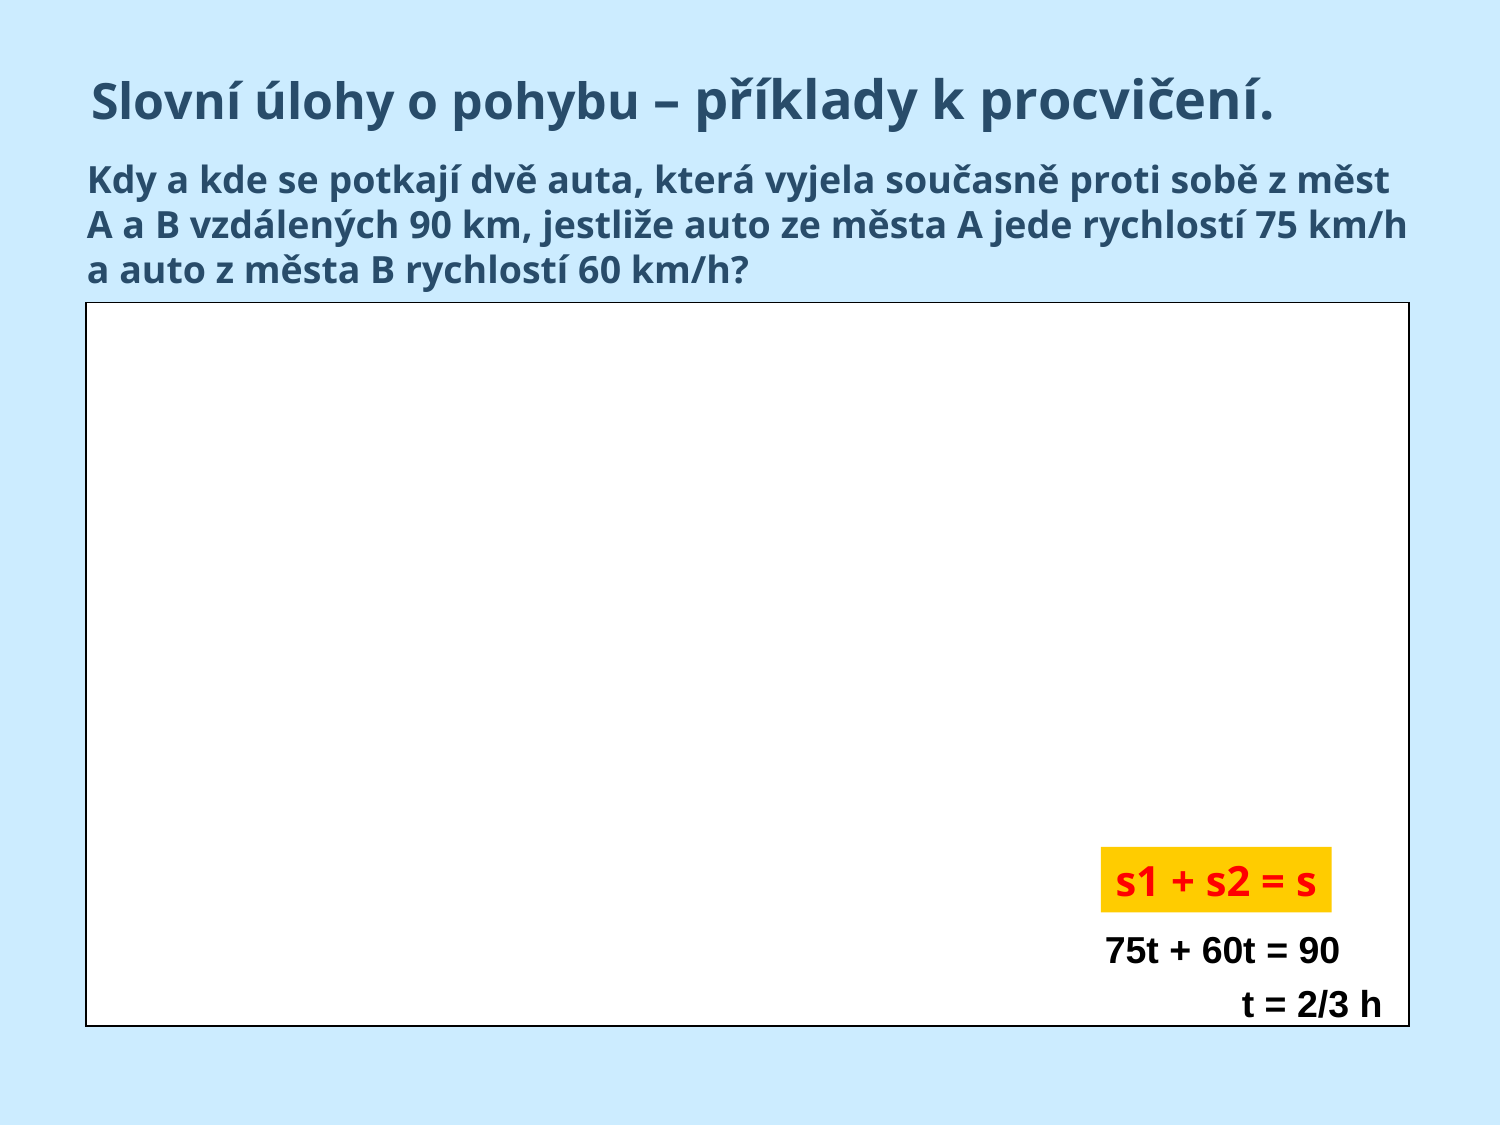

Slovní úlohy o pohybu – příklady k procvičení.
Kdy a kde se potkají dvě auta, která vyjela současně proti sobě z měst
A a B vzdálených 90 km, jestliže auto ze města A jede rychlostí 75 km/h a auto z města B rychlostí 60 km/h?
s1 + s2 = s
75t + 60t = 90
t = 2/3 h